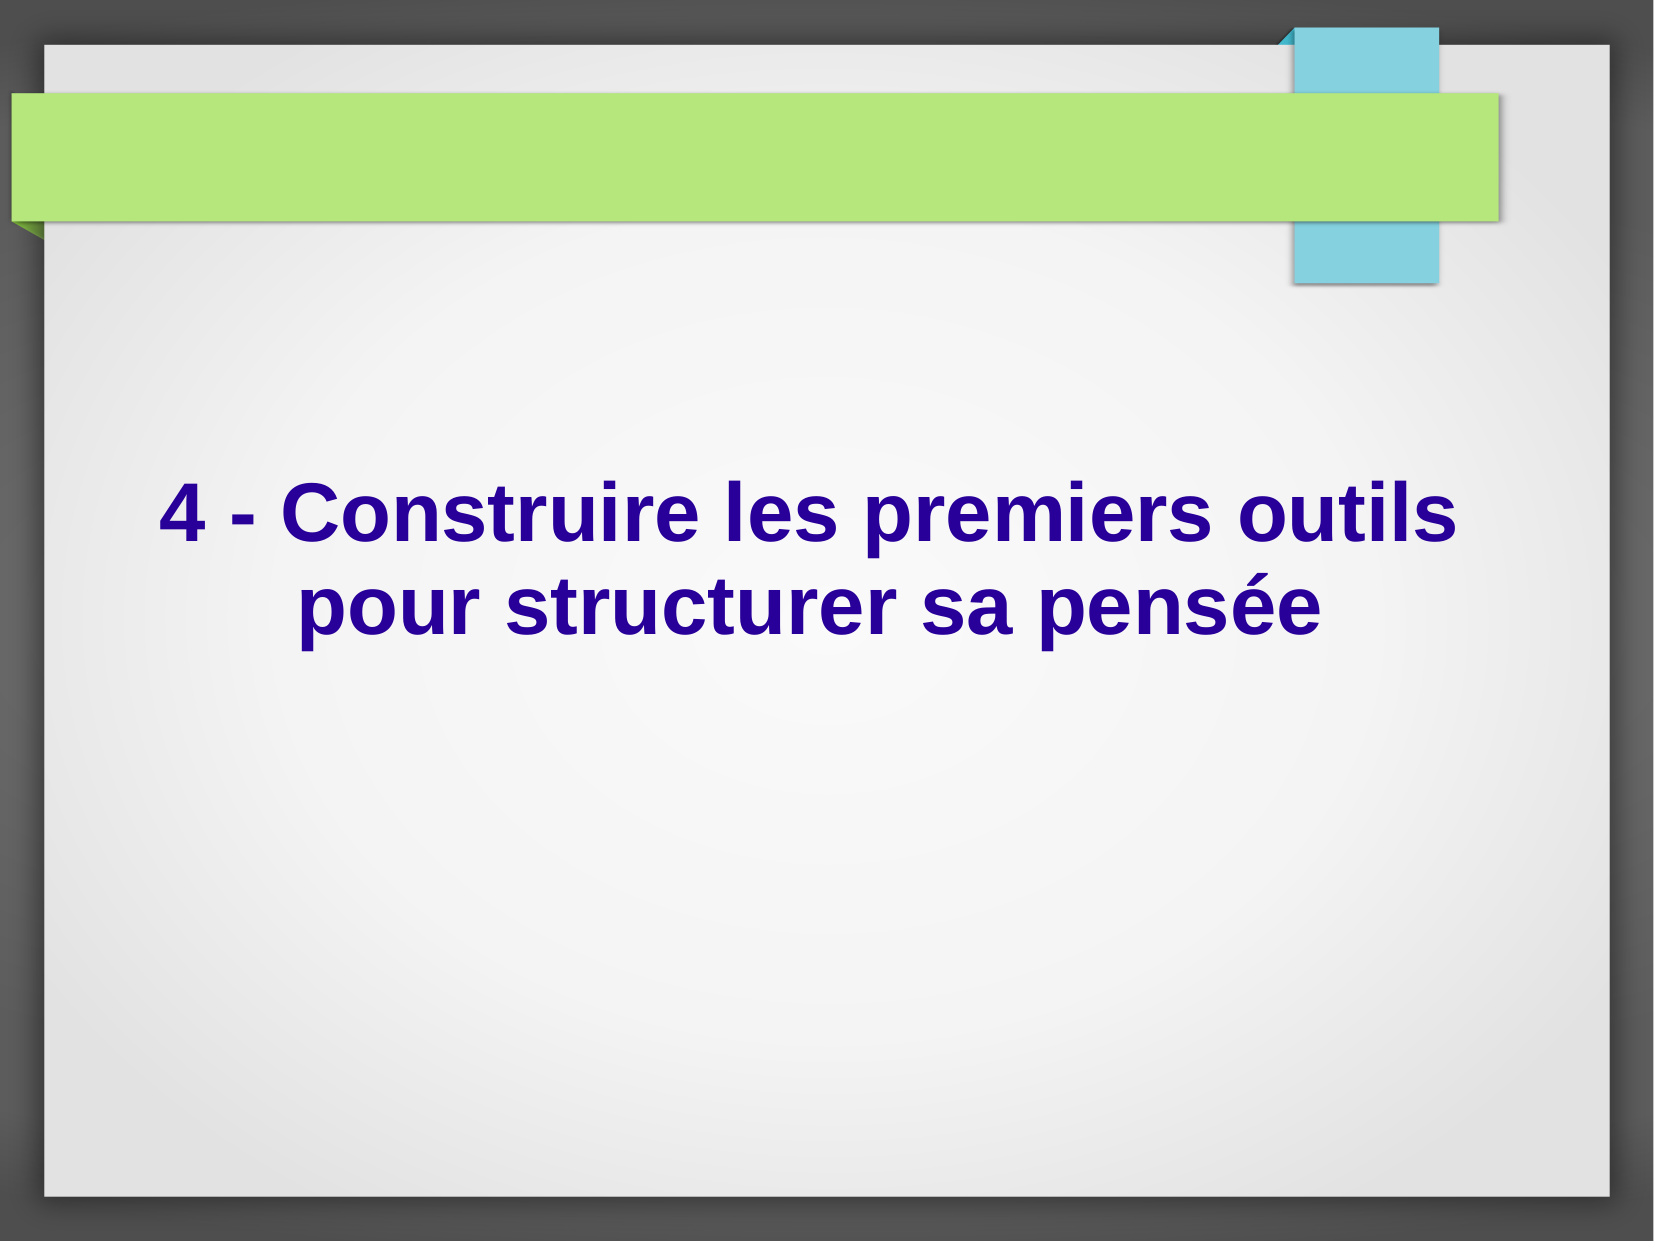

# 4 - Construire les premiers outils pour structurer sa pensée